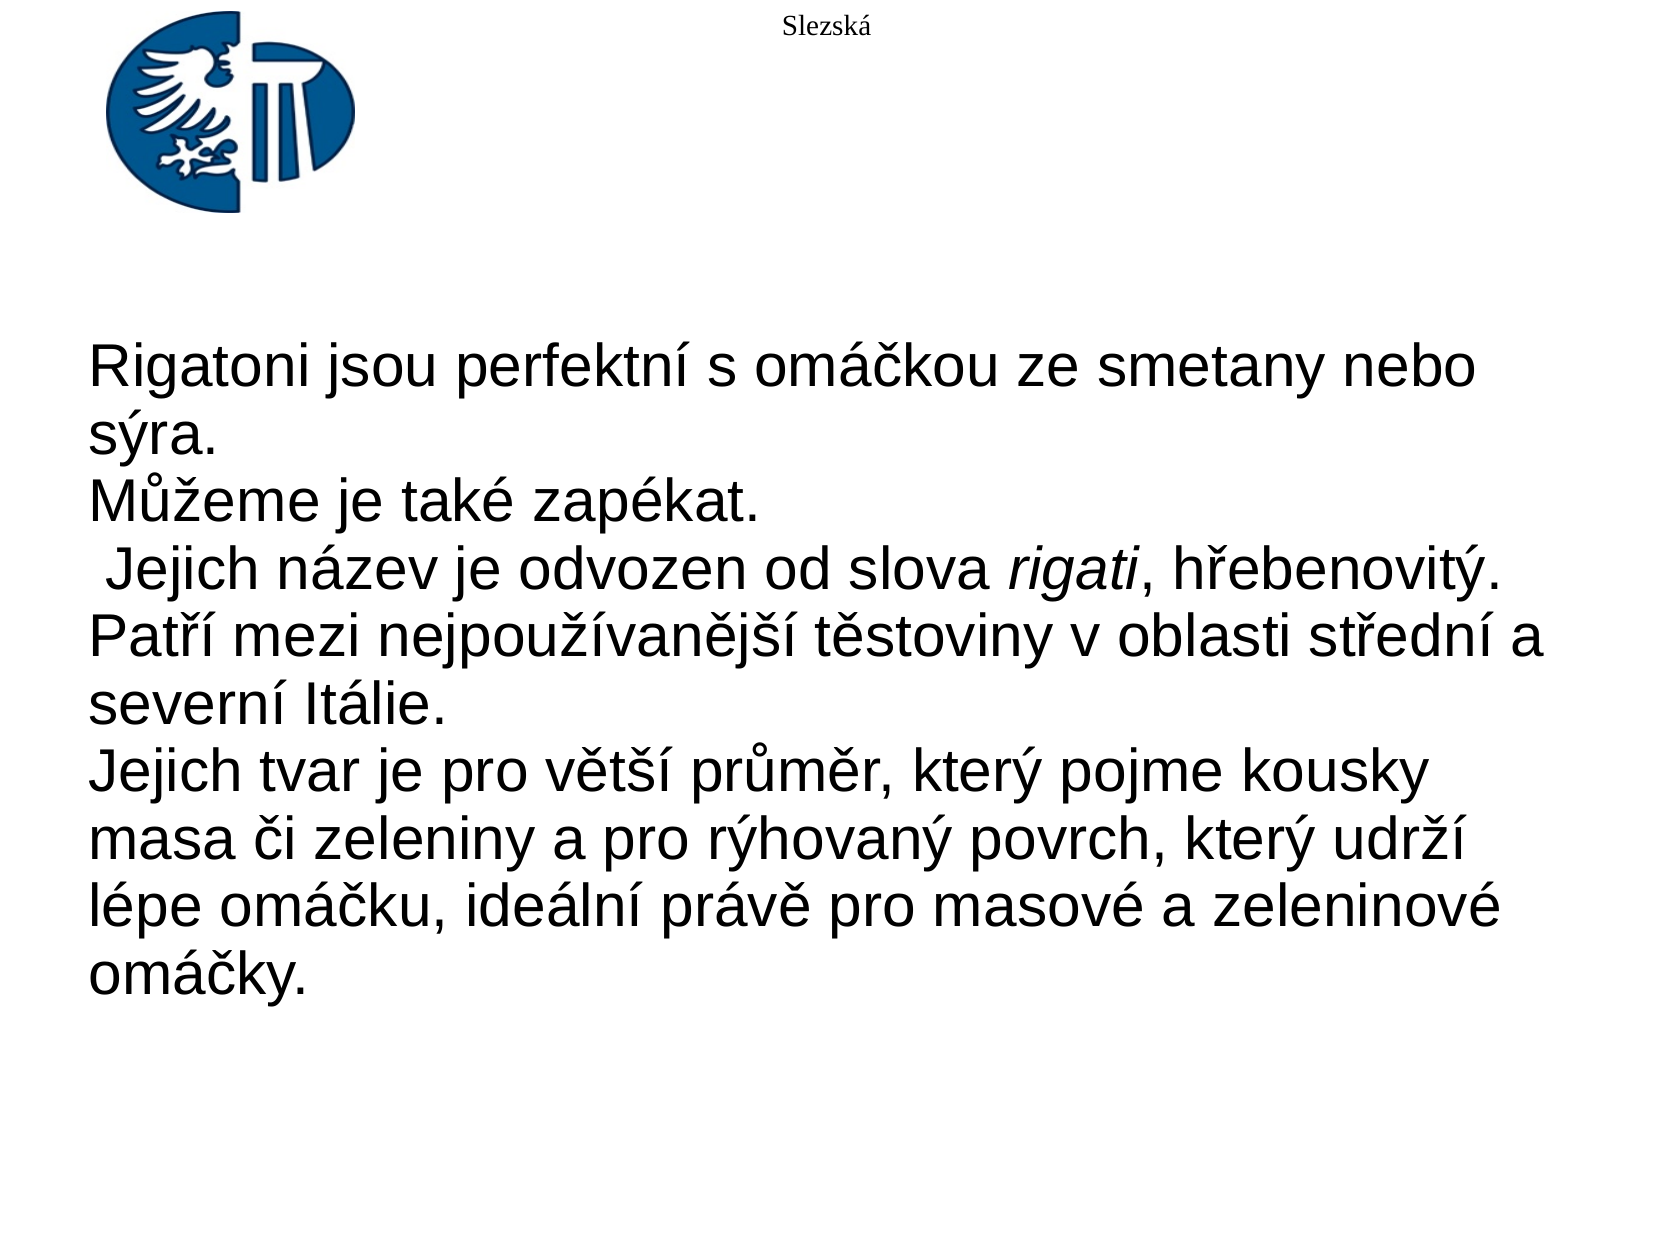

ahoj
# Rigatoni jsou perfektní s omáčkou ze smetany nebo sýra. Můžeme je také zapékat. Jejich název je odvozen od slova rigati, hřebenovitý. Patří mezi nejpoužívanější těstoviny v oblasti střední a severní Itálie. Jejich tvar je pro větší průměr, který pojme kousky masa či zeleniny a pro rýhovaný povrch, který udrží lépe omáčku, ideální právě pro masové a zeleninové omáčky.